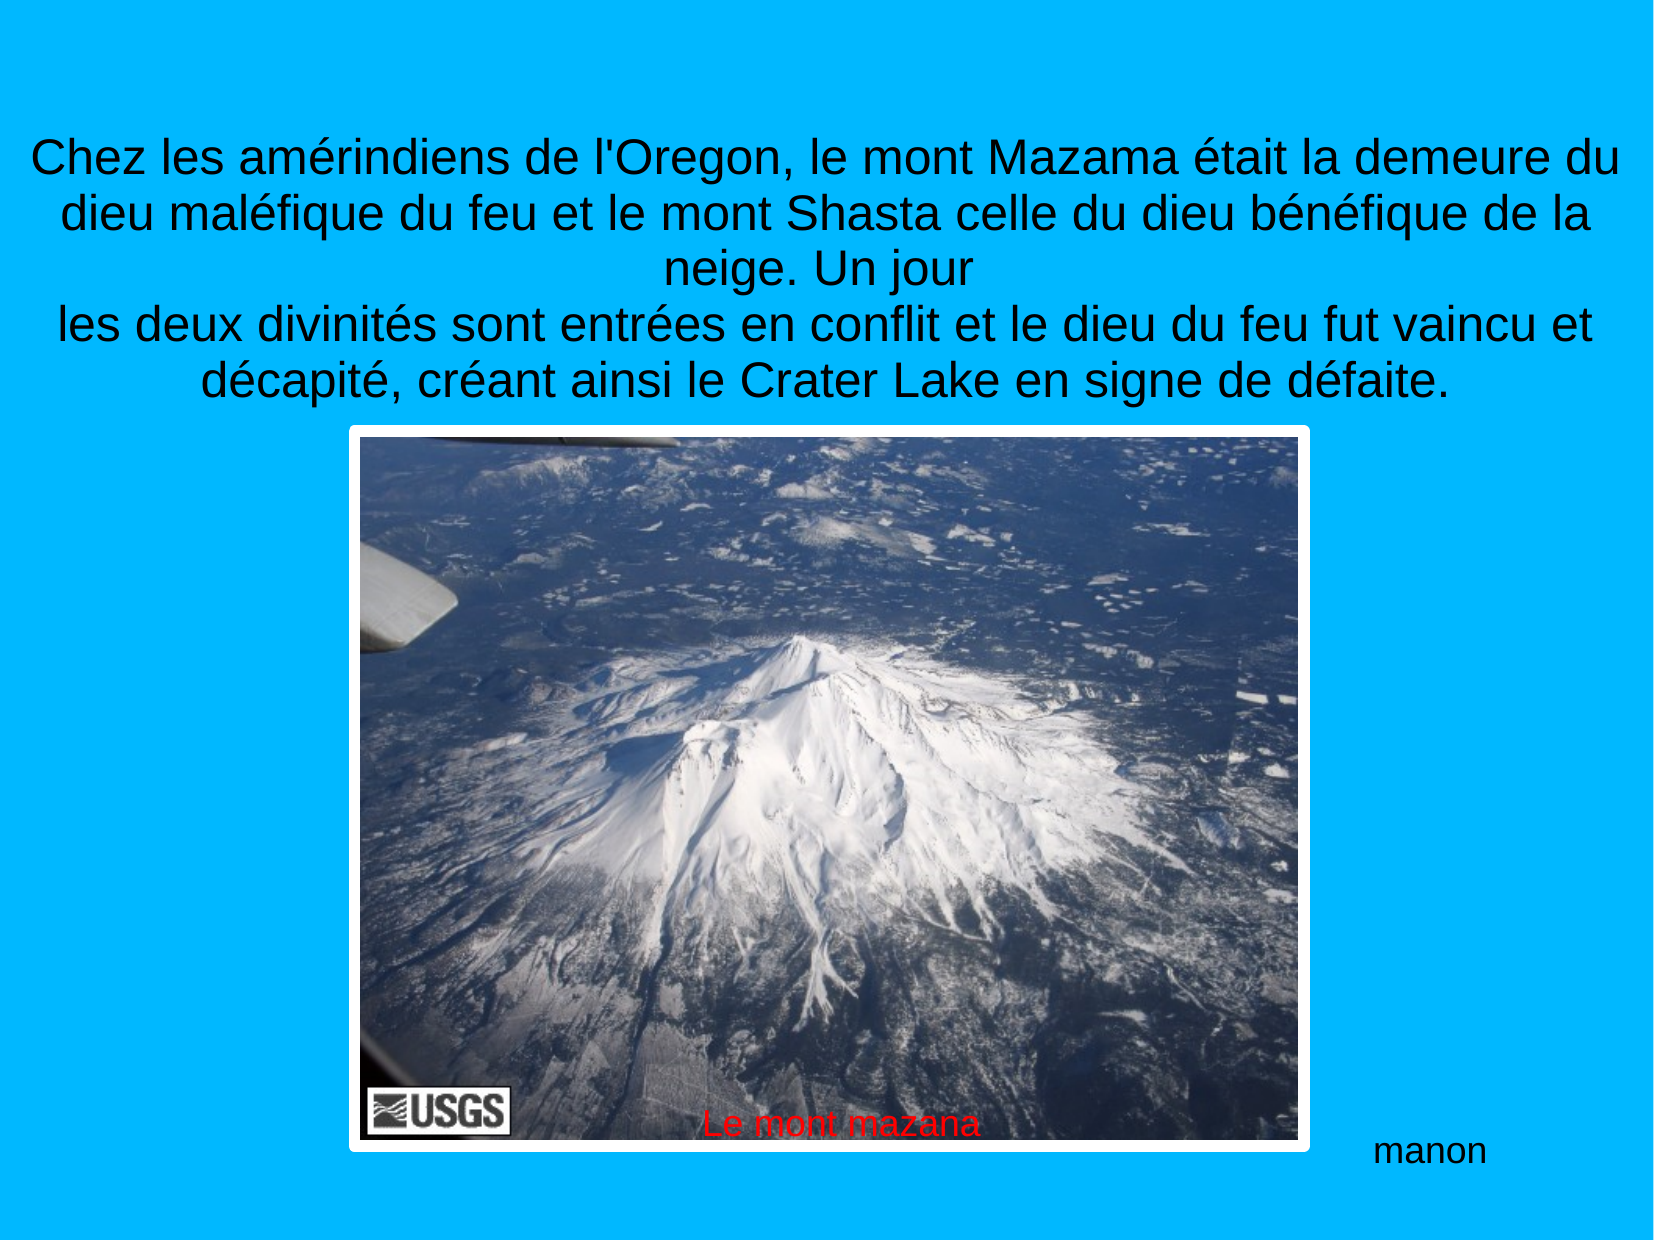

Chez les amérindiens de l'Oregon, le mont Mazama était la demeure du dieu maléfique du feu et le mont Shasta celle du dieu bénéfique de la neige. Un jour
les deux divinités sont entrées en conflit et le dieu du feu fut vaincu et décapité, créant ainsi le Crater Lake en signe de défaite.
Le mont mazana
manon